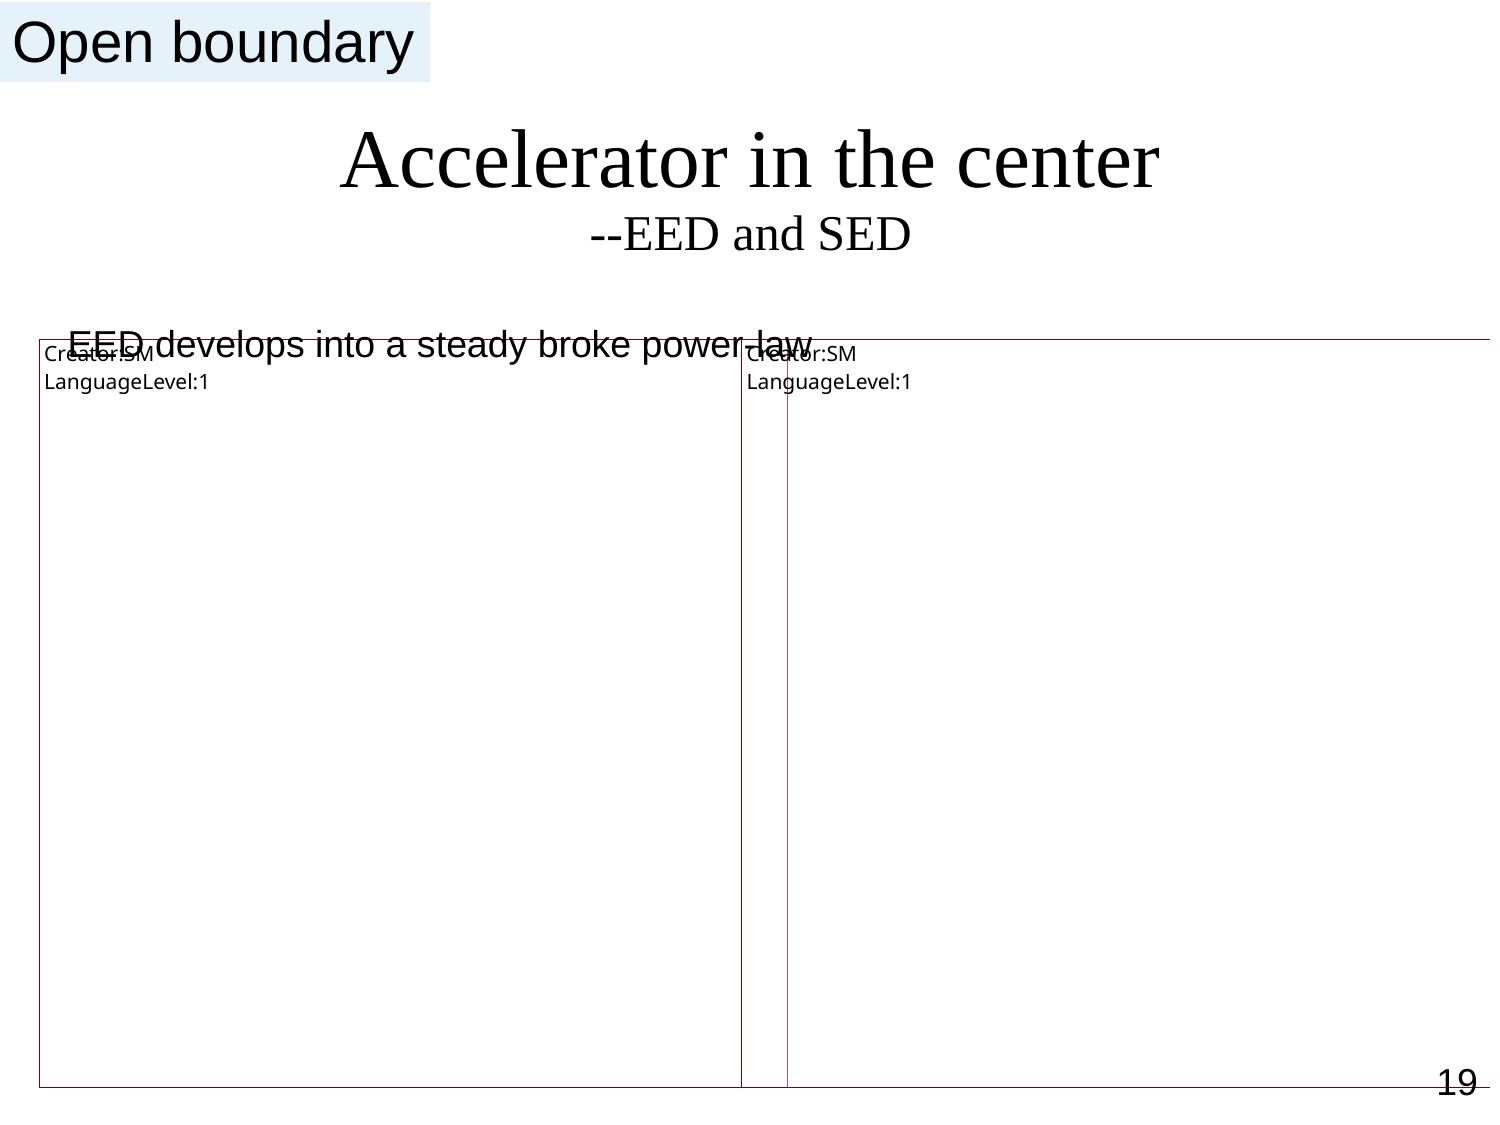

Open boundary
# Accelerator in the center --EED and SED
EED develops into a steady broke power-law